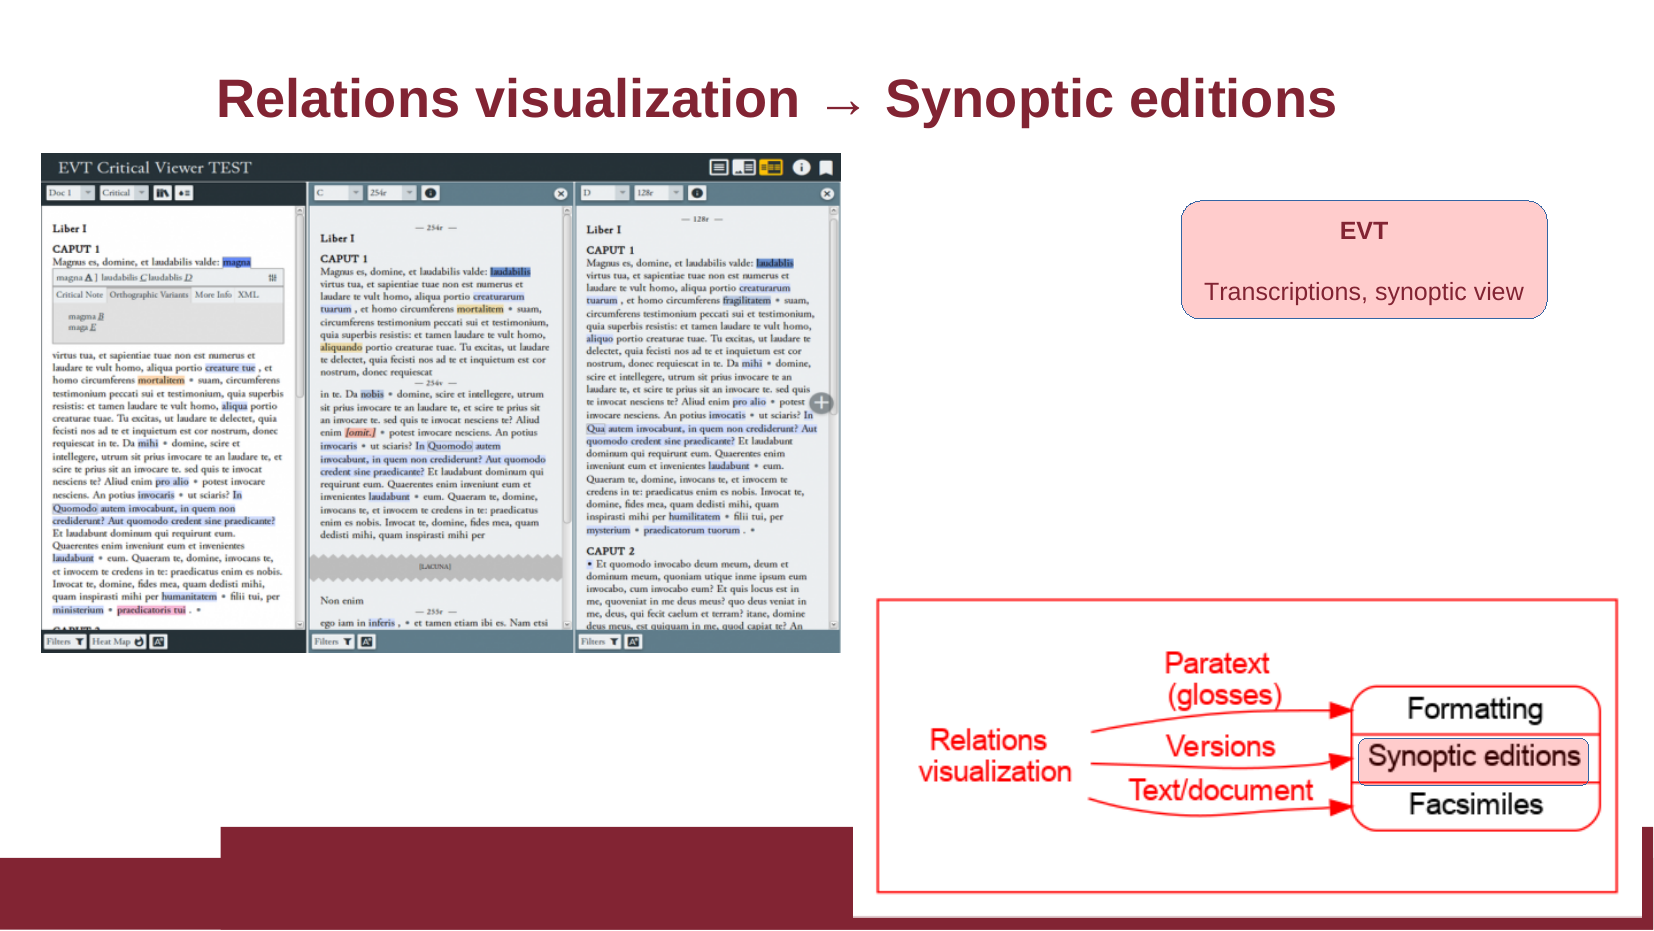

# Relations visualization → Synoptic editions
EVT
Transcriptions, synoptic view